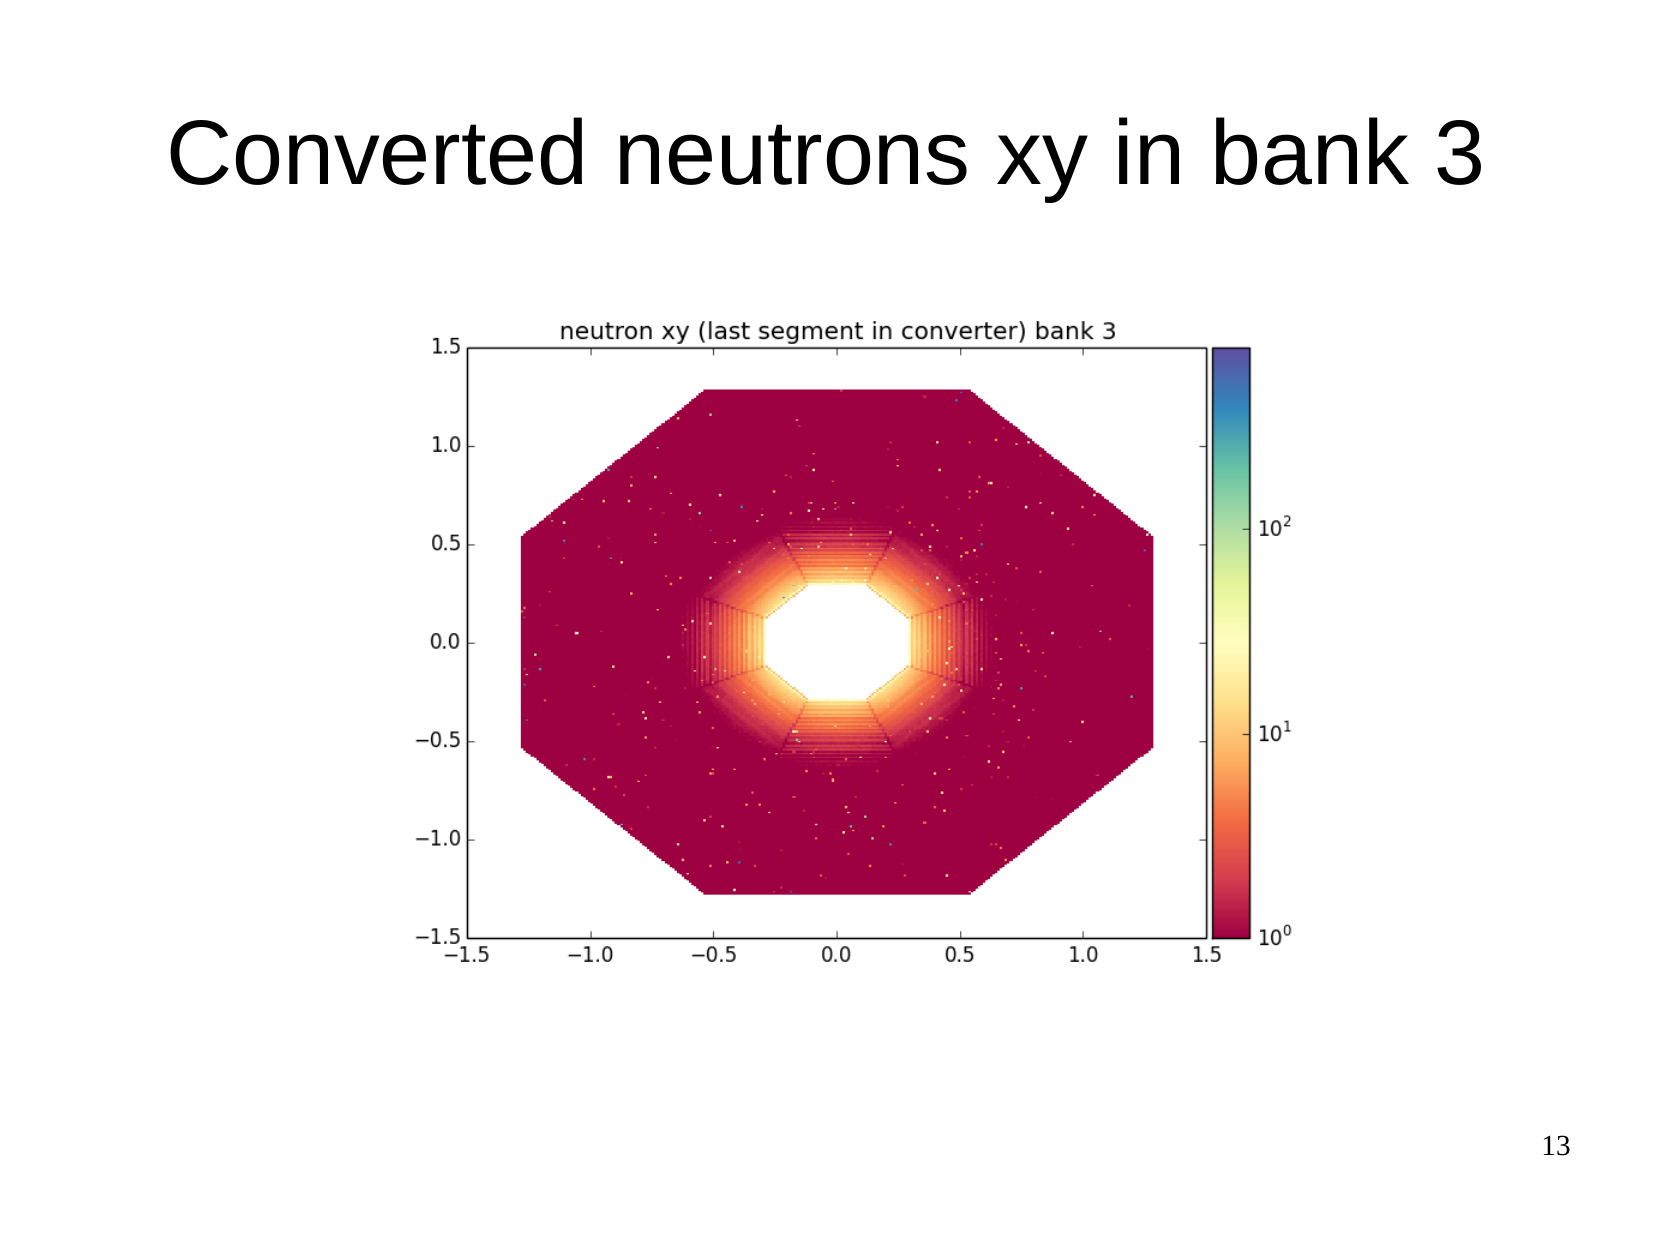

# Converted neutrons xy in bank 3
13